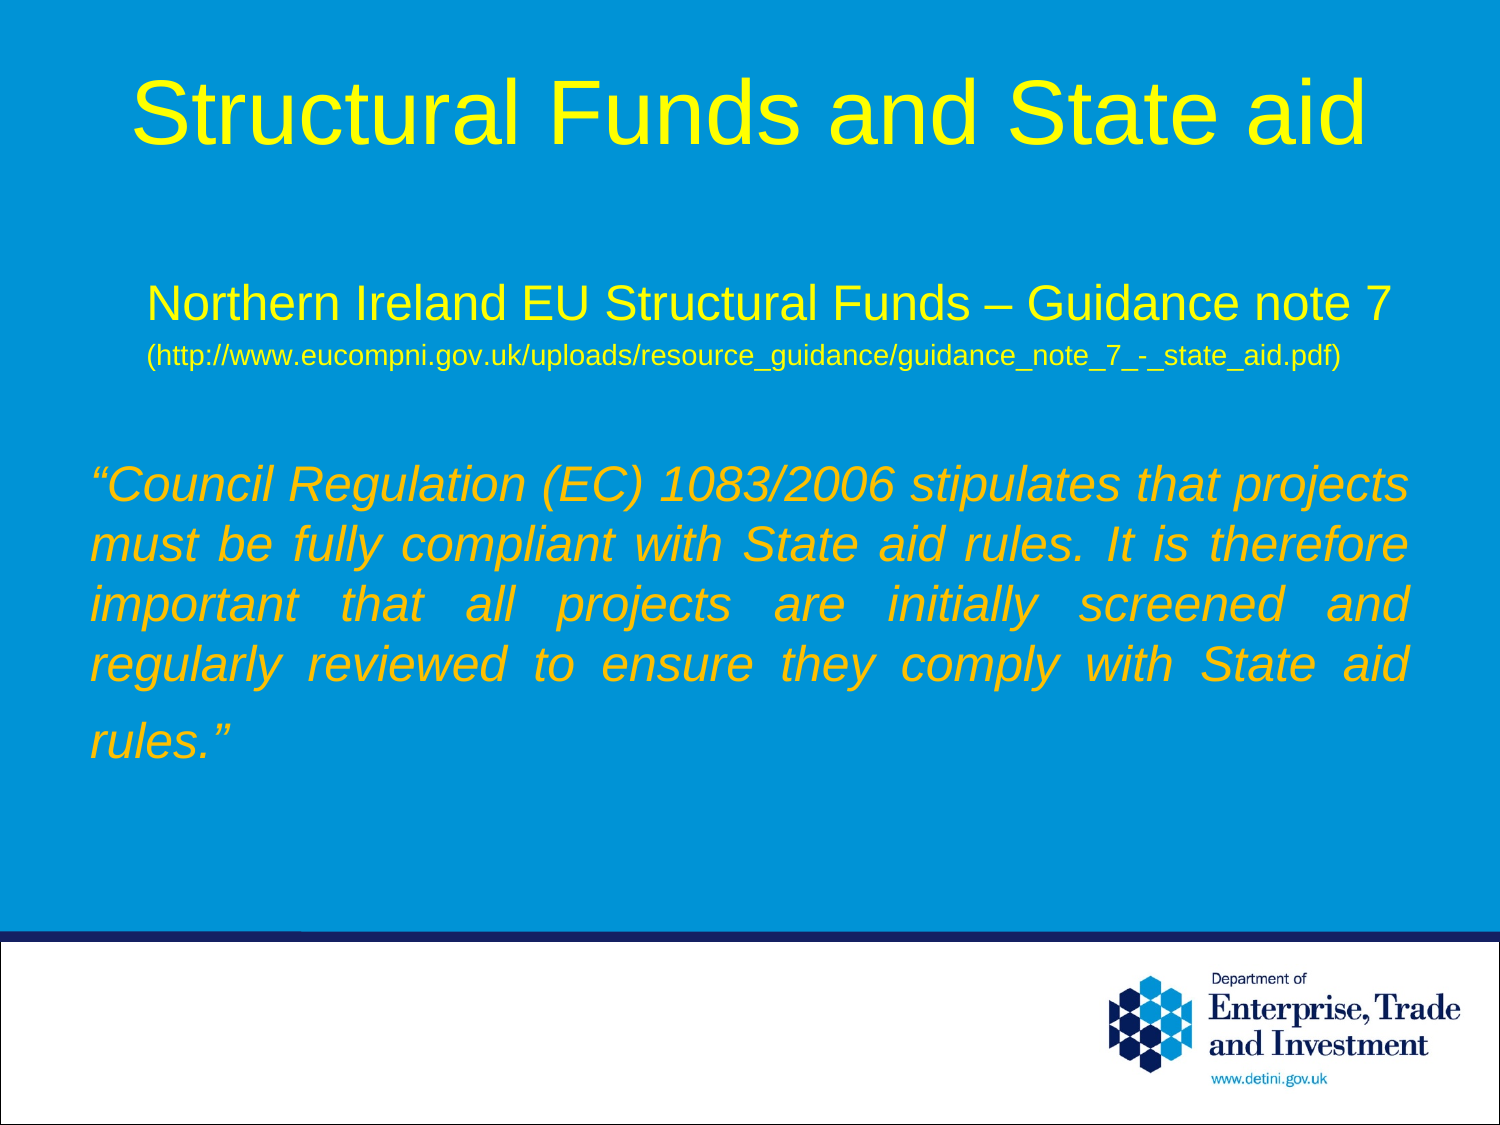

# Structural Funds and State aid
Northern Ireland EU Structural Funds – Guidance note 7
(http://www.eucompni.gov.uk/uploads/resource_guidance/guidance_note_7_-_state_aid.pdf)
“Council Regulation (EC) 1083/2006 stipulates that projects must be fully compliant with State aid rules. It is therefore important that all projects are initially screened and regularly reviewed to ensure they comply with State aid rules.”